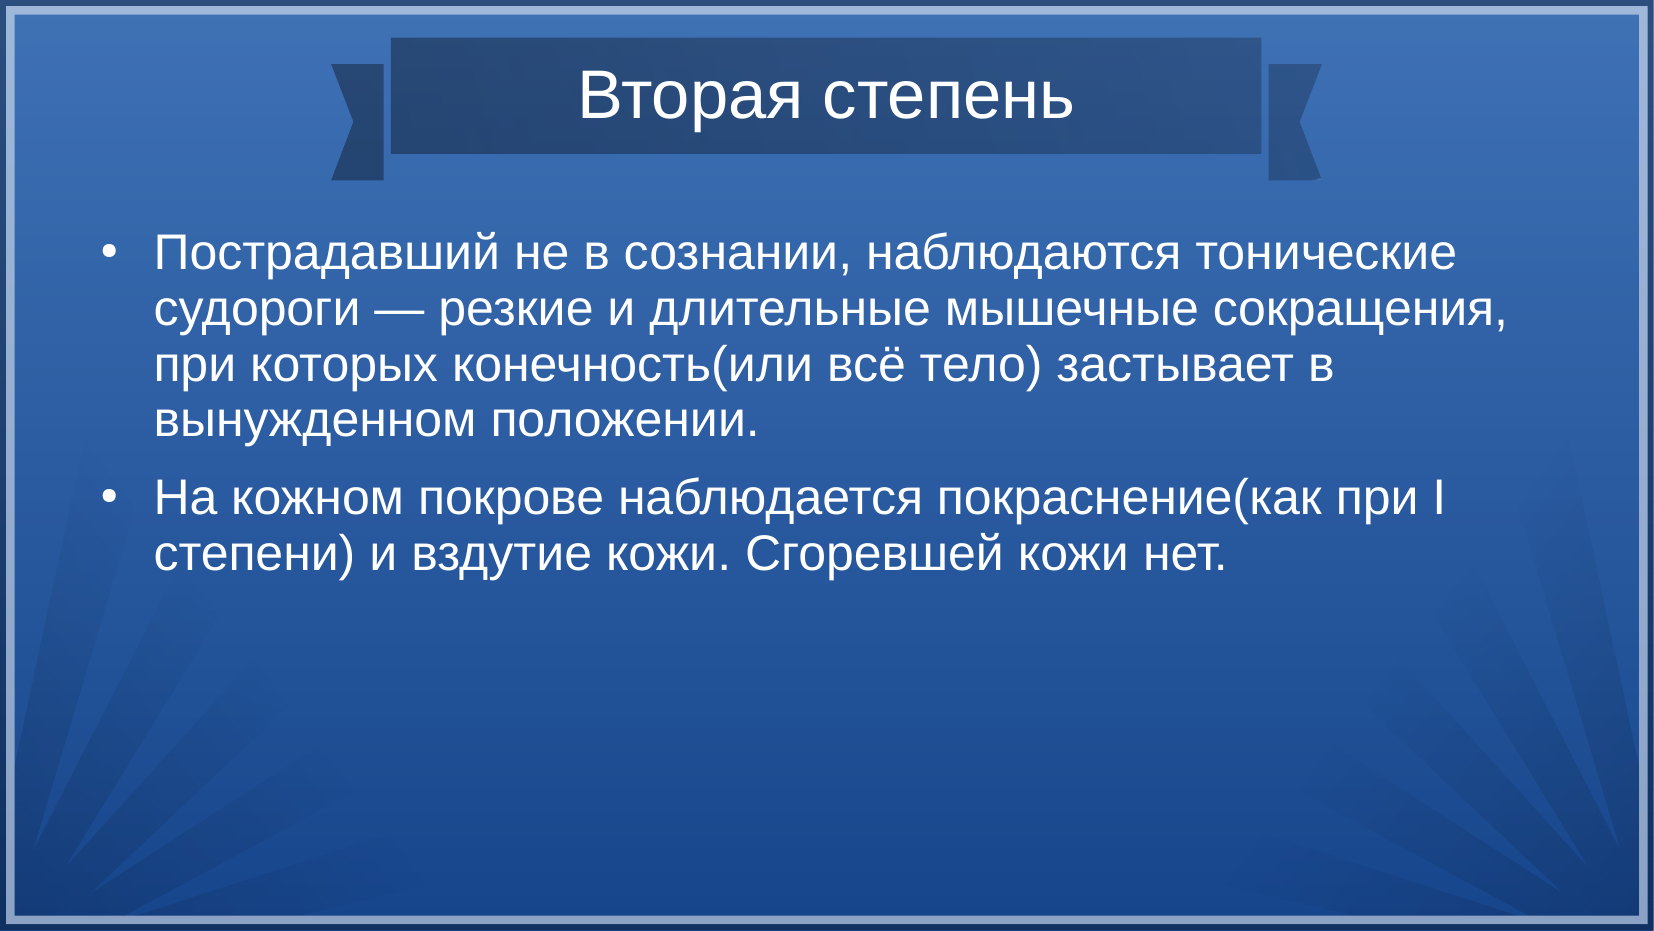

# Вторая степень
Пострадавший не в сознании, наблюдаются тонические судороги — резкие и длительные мышечные сокращения, при которых конечность(или всё тело) застывает в вынужденном положении.
На кожном покрове наблюдается покраснение(как при I степени) и вздутие кожи. Сгоревшей кожи нет.